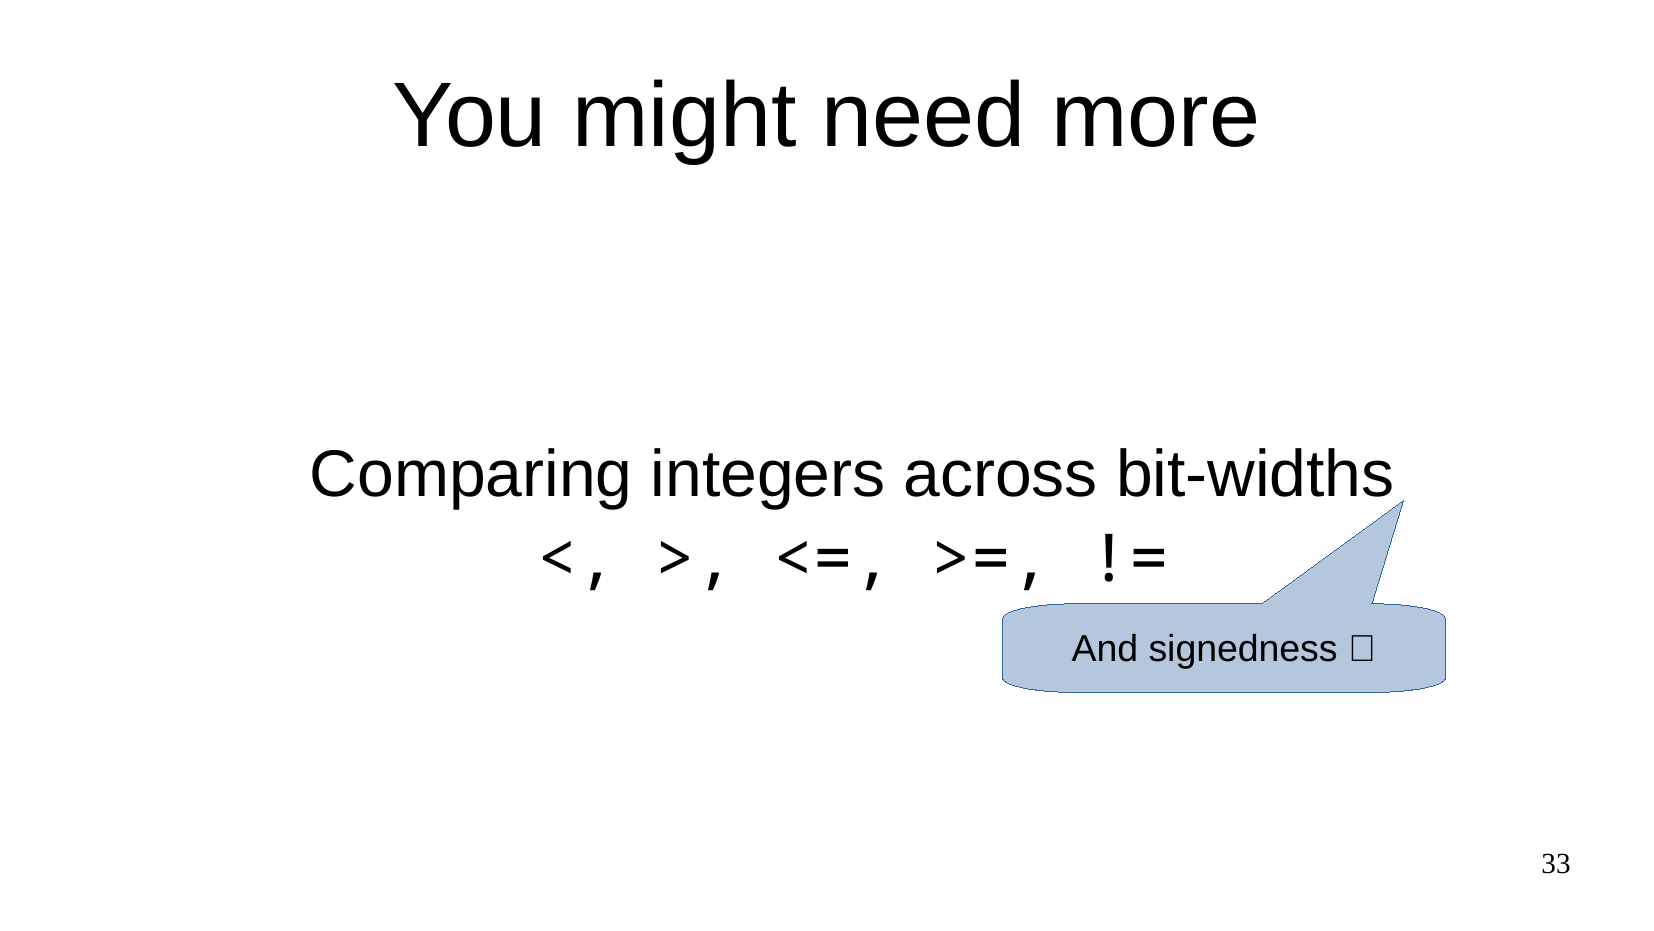

# You might need more
Comparing integers across bit-widths <, >, <=, >=, !=
And signedness 🥲
33